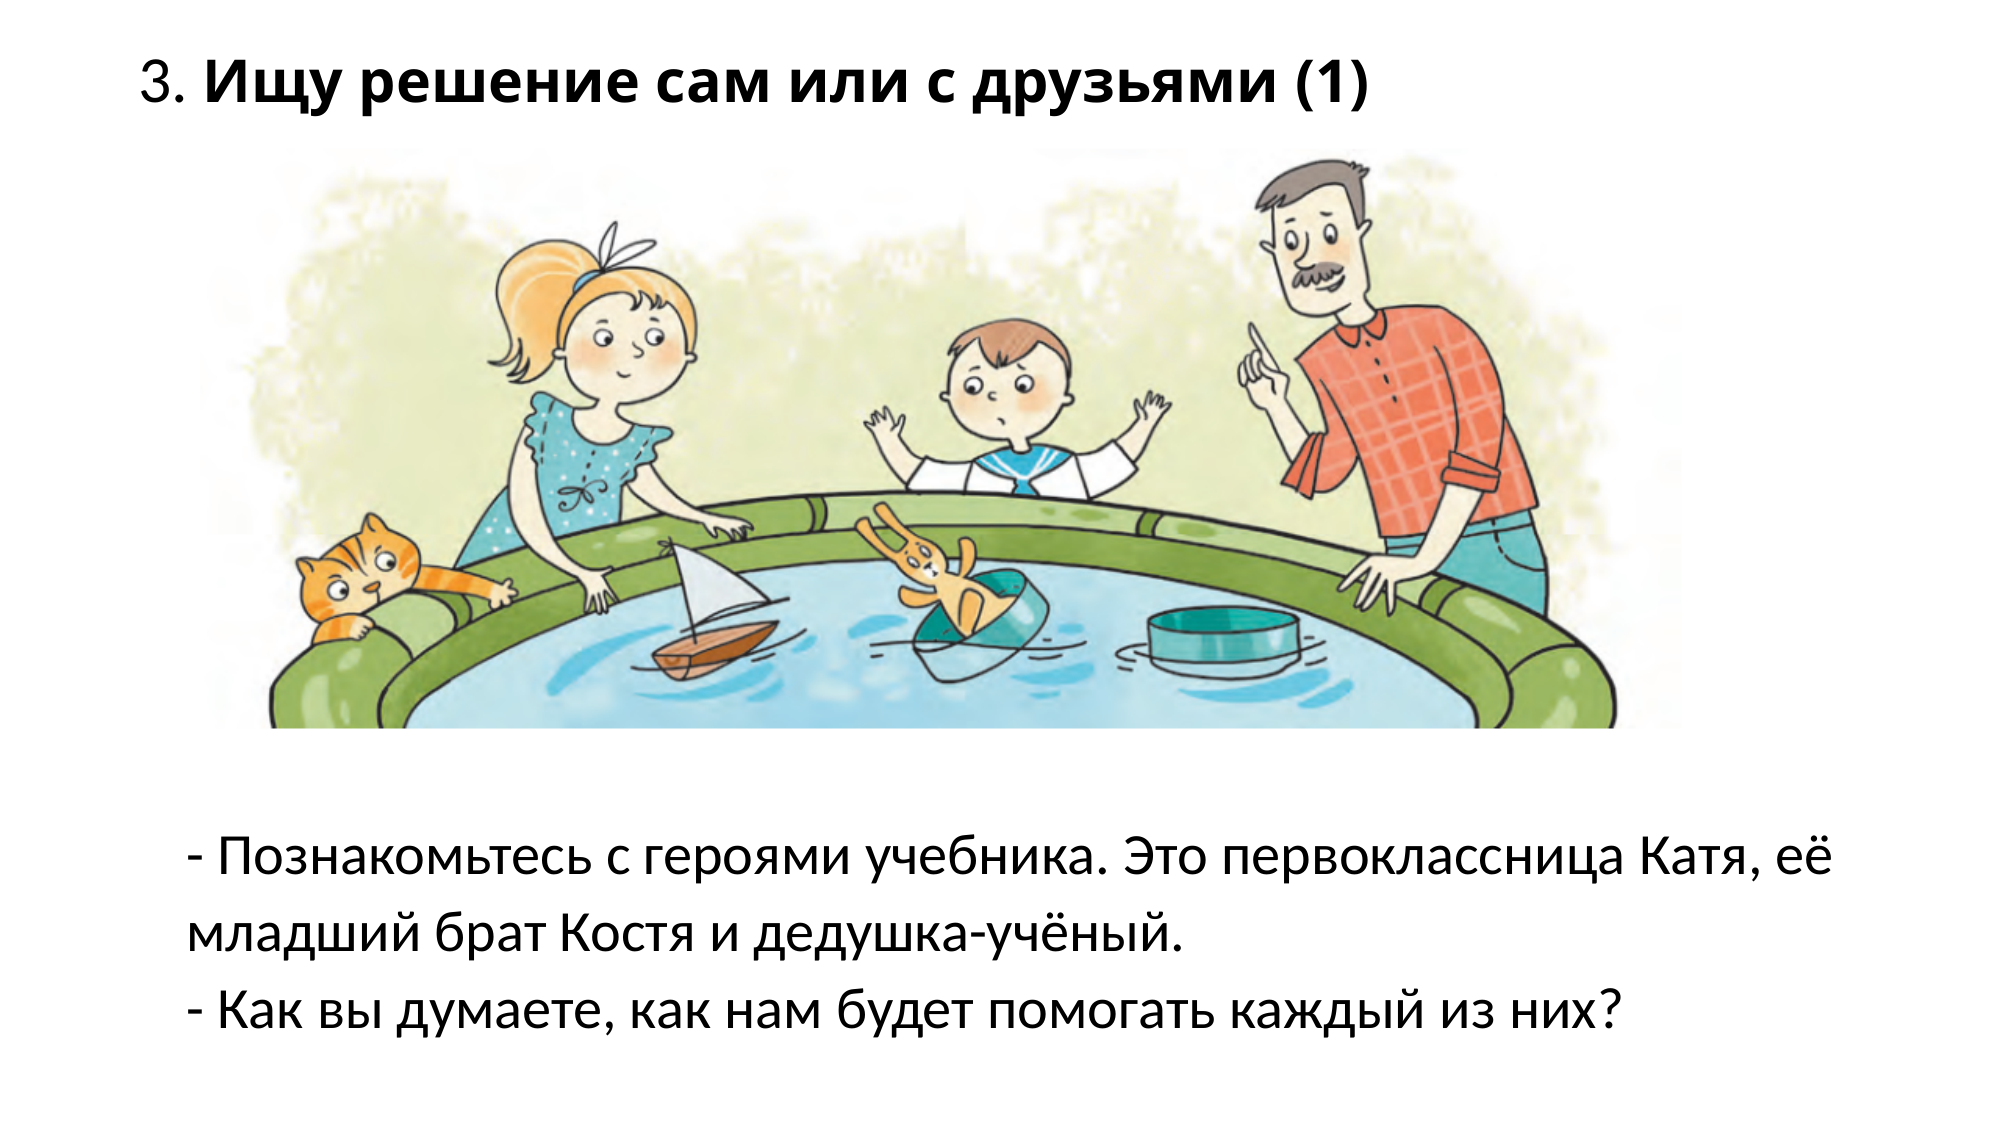

# 3. Ищу решение сам или с друзьями (1)
- Познакомьтесь с героями учебника. Это первоклассница Катя, её младший брат Костя и дедушка-учёный.
- Как вы думаете, как нам будет помогать каждый из них?